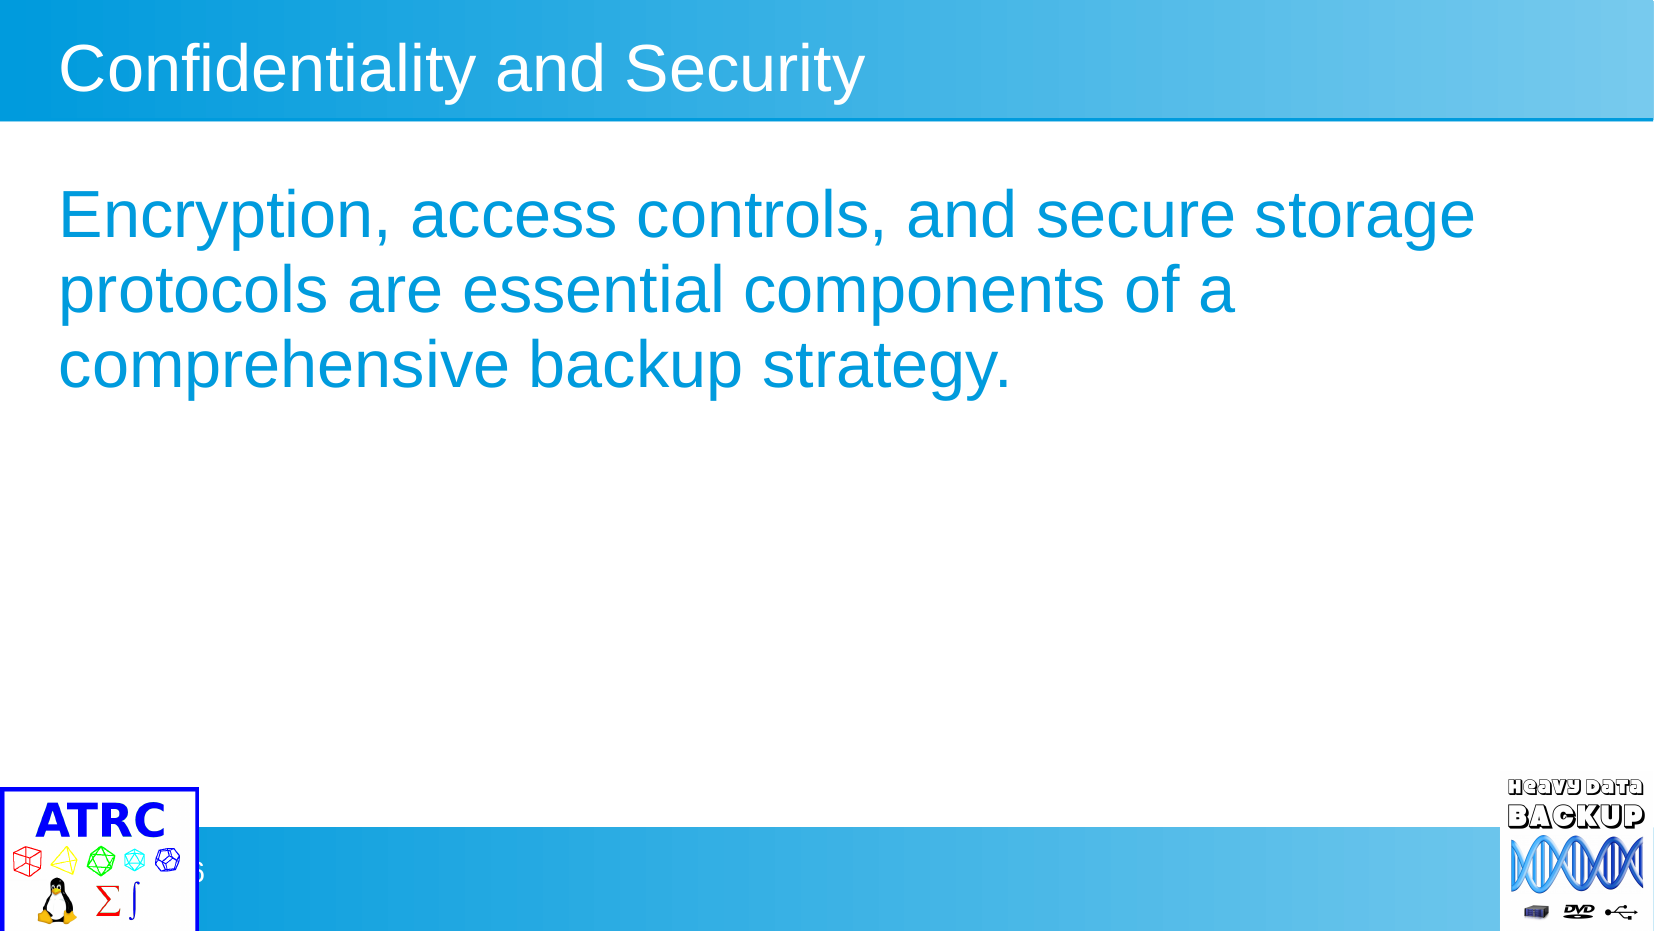

# Confidentiality and Security
Encryption, access controls, and secure storage protocols are essential components of a comprehensive backup strategy.
37